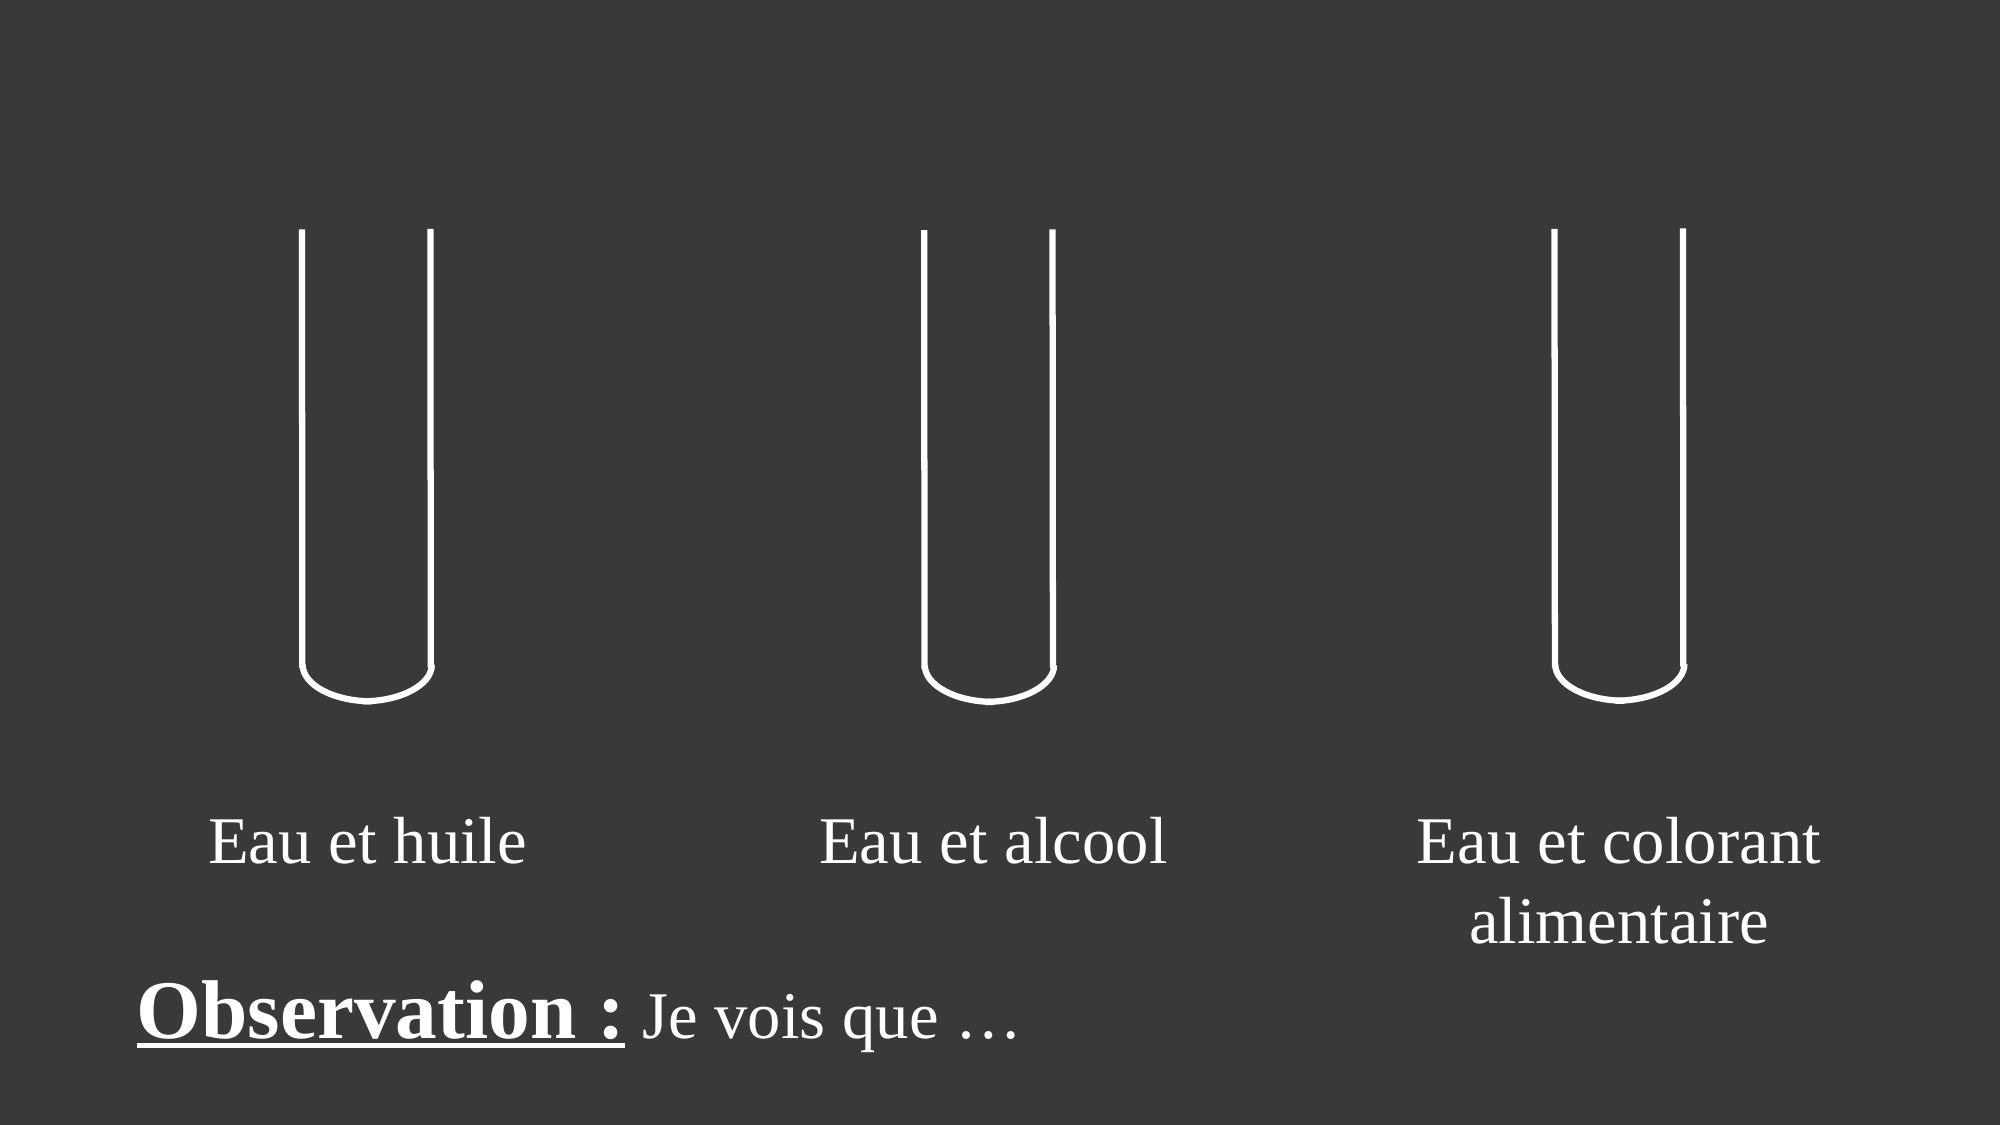

Eau et huile
Eau et alcool
Eau et colorant alimentaire
Observation : Je vois que …